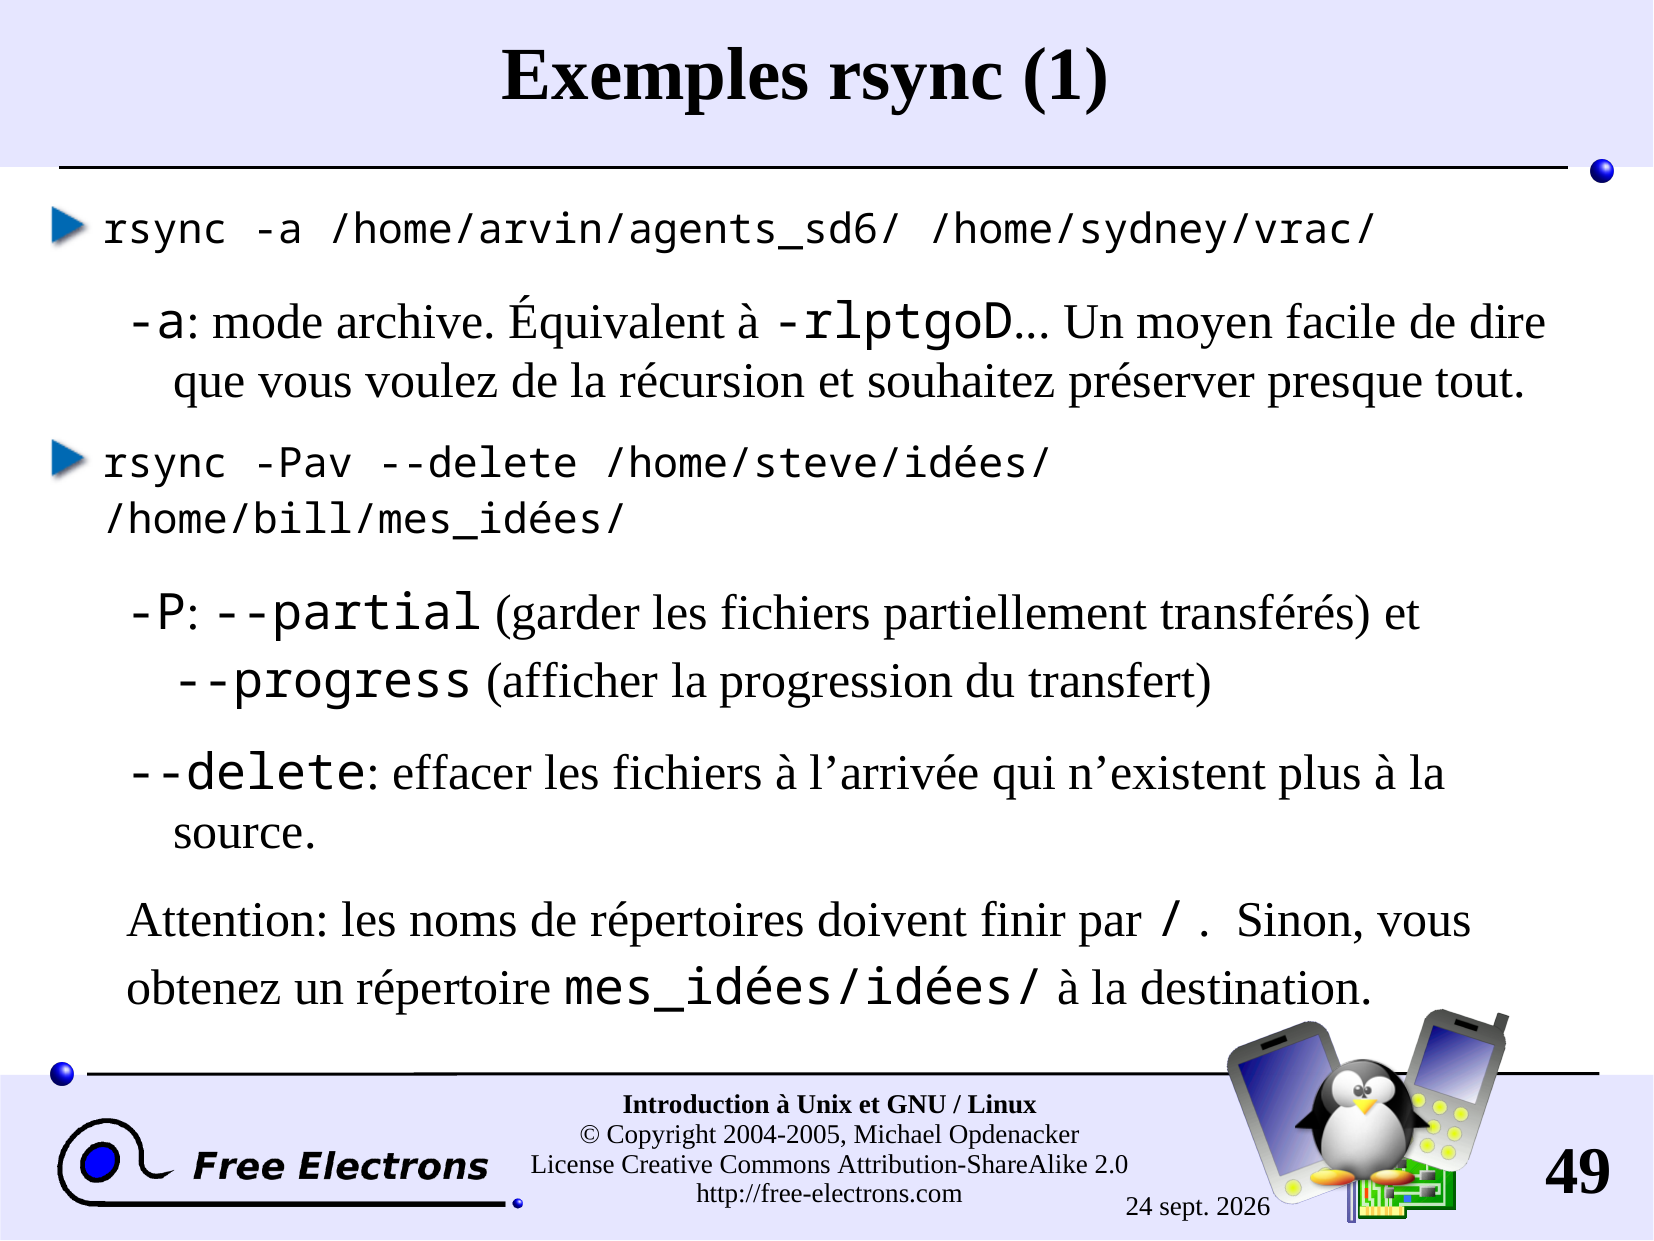

# Exemples rsync (1)
rsync -a /home/arvin/agents_sd6/ /home/sydney/vrac/
-a: mode archive. Équivalent à -rlptgoD... Un moyen facile de dire que vous voulez de la récursion et souhaitez préserver presque tout.
rsync -Pav --delete /home/steve/idées/ /home/bill/mes_idées/
-P: --partial (garder les fichiers partiellement transférés) et
--progress (afficher la progression du transfert)
--delete: effacer les fichiers à l’arrivée qui n’existent plus à la source.
Attention: les noms de répertoires doivent finir par / . Sinon, vous obtenez un répertoire mes_idées/idées/ à la destination.